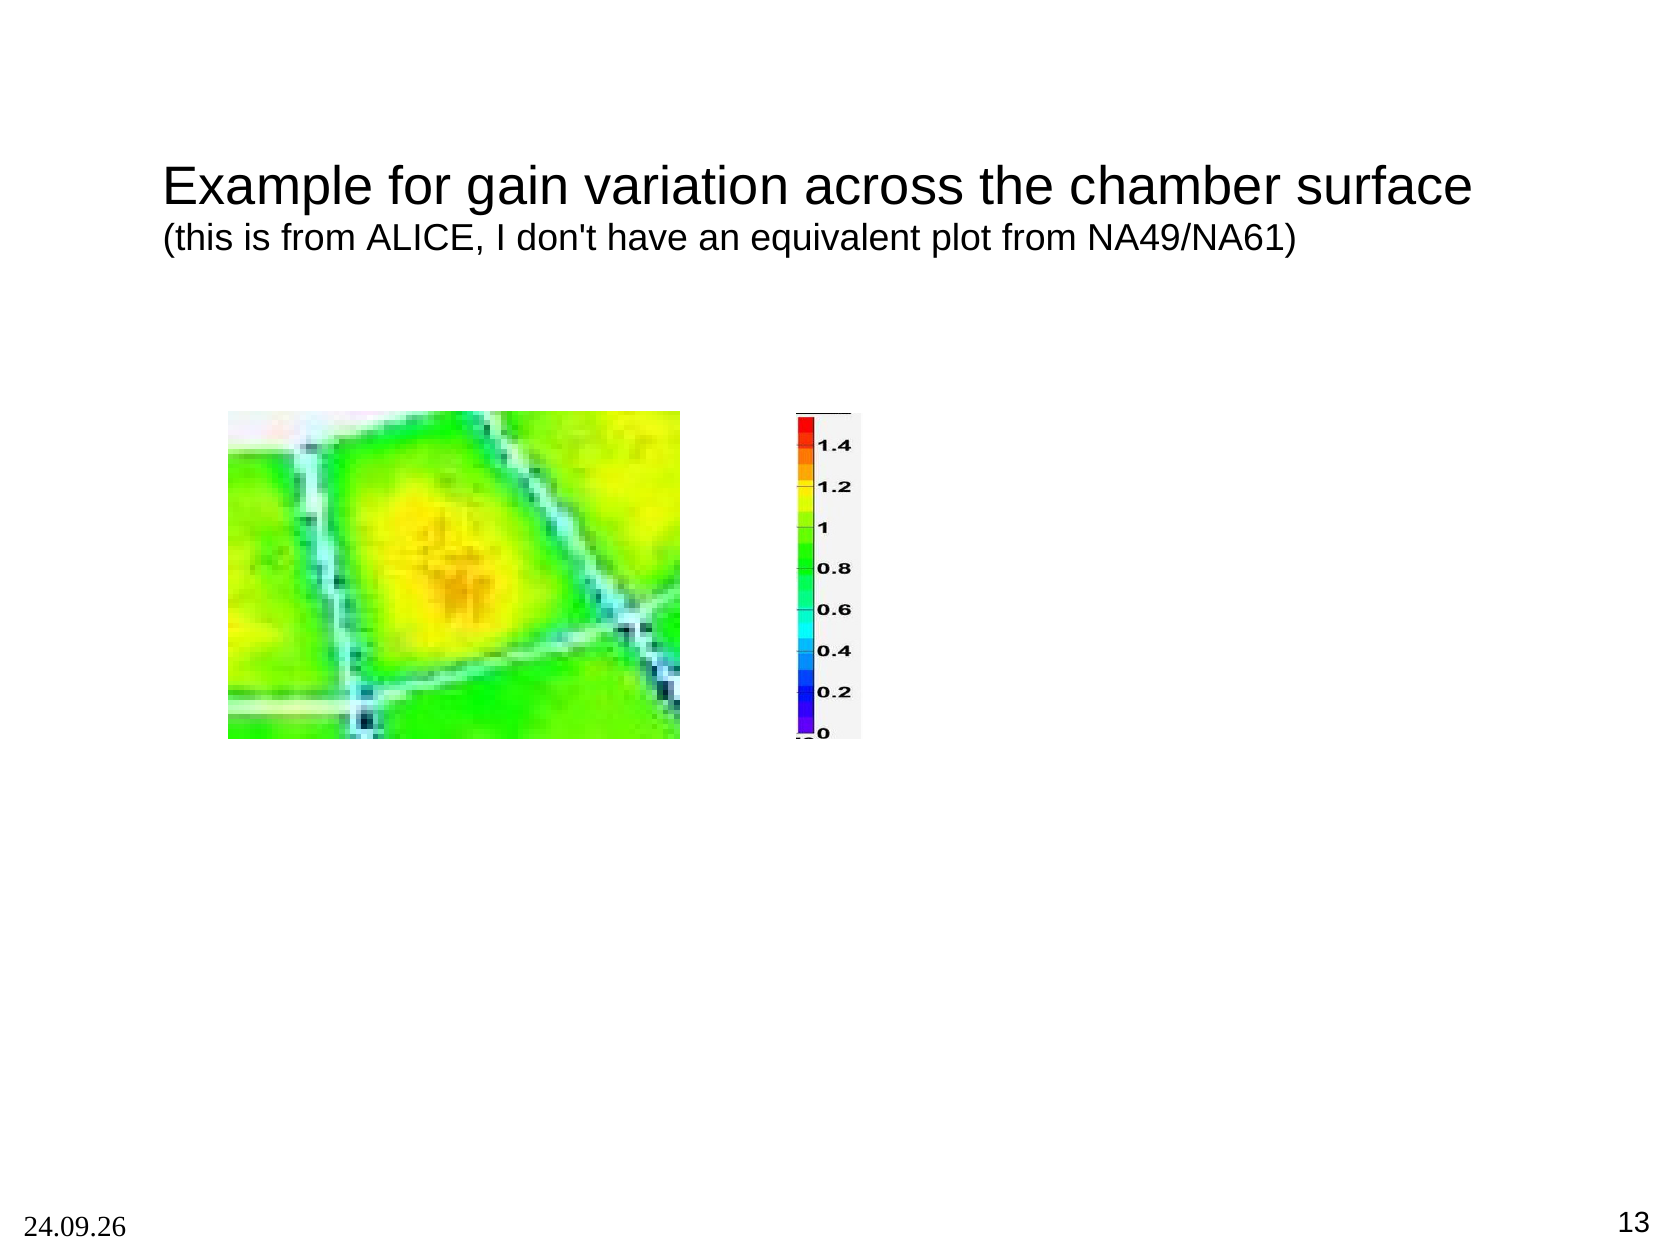

Example for gain variation across the chamber surface
(this is from ALICE, I don't have an equivalent plot from NA49/NA61)